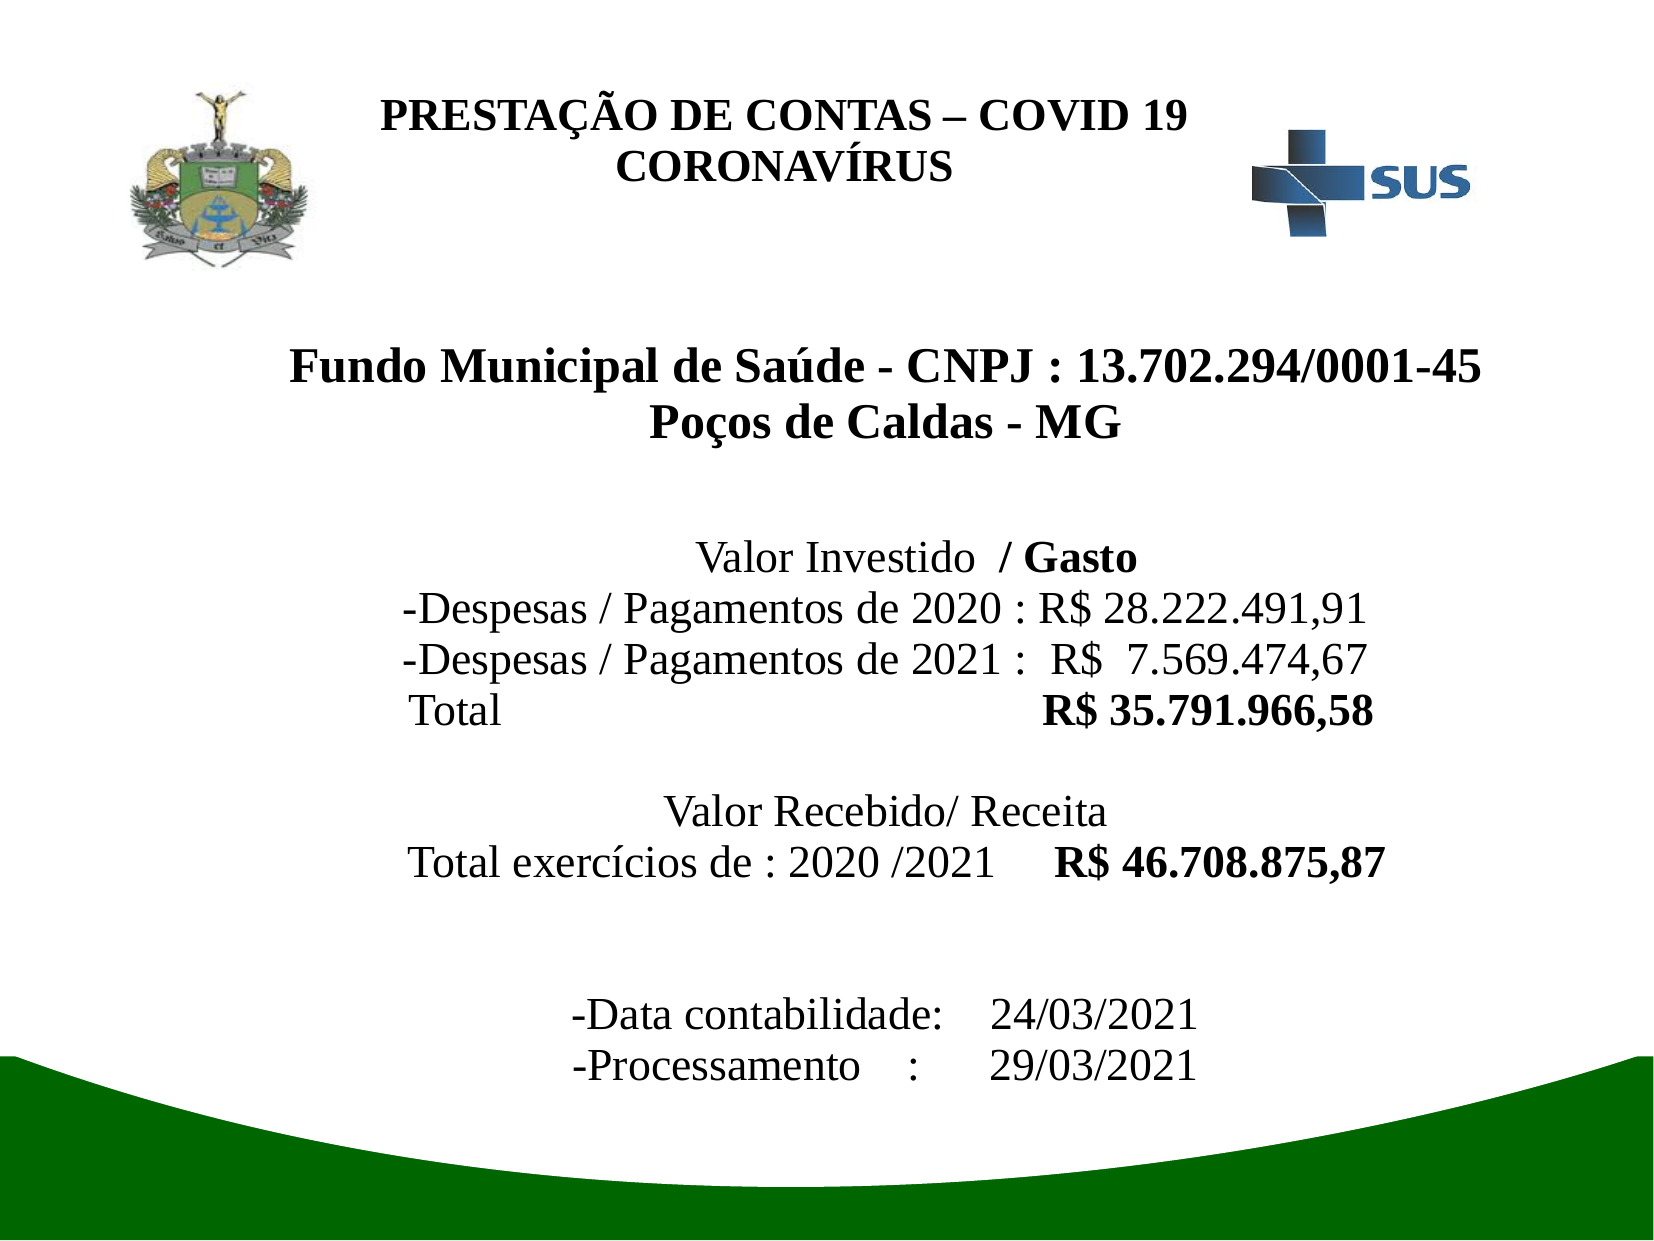

PRESTAÇÃO DE CONTAS – COVID 19
CORONAVÍRUS
Fundo Municipal de Saúde - CNPJ : 13.702.294/0001-45
Poços de Caldas - MG
 Valor Investido / Gasto
-Despesas / Pagamentos de 2020 : R$ 28.222.491,91
-Despesas / Pagamentos de 2021 : R$ 7.569.474,67
 Total R$ 35.791.966,58
Valor Recebido/ Receita
 Total exercícios de : 2020 /2021 R$ 46.708.875,87
-Data contabilidade: 24/03/2021
-Processamento : 29/03/2021